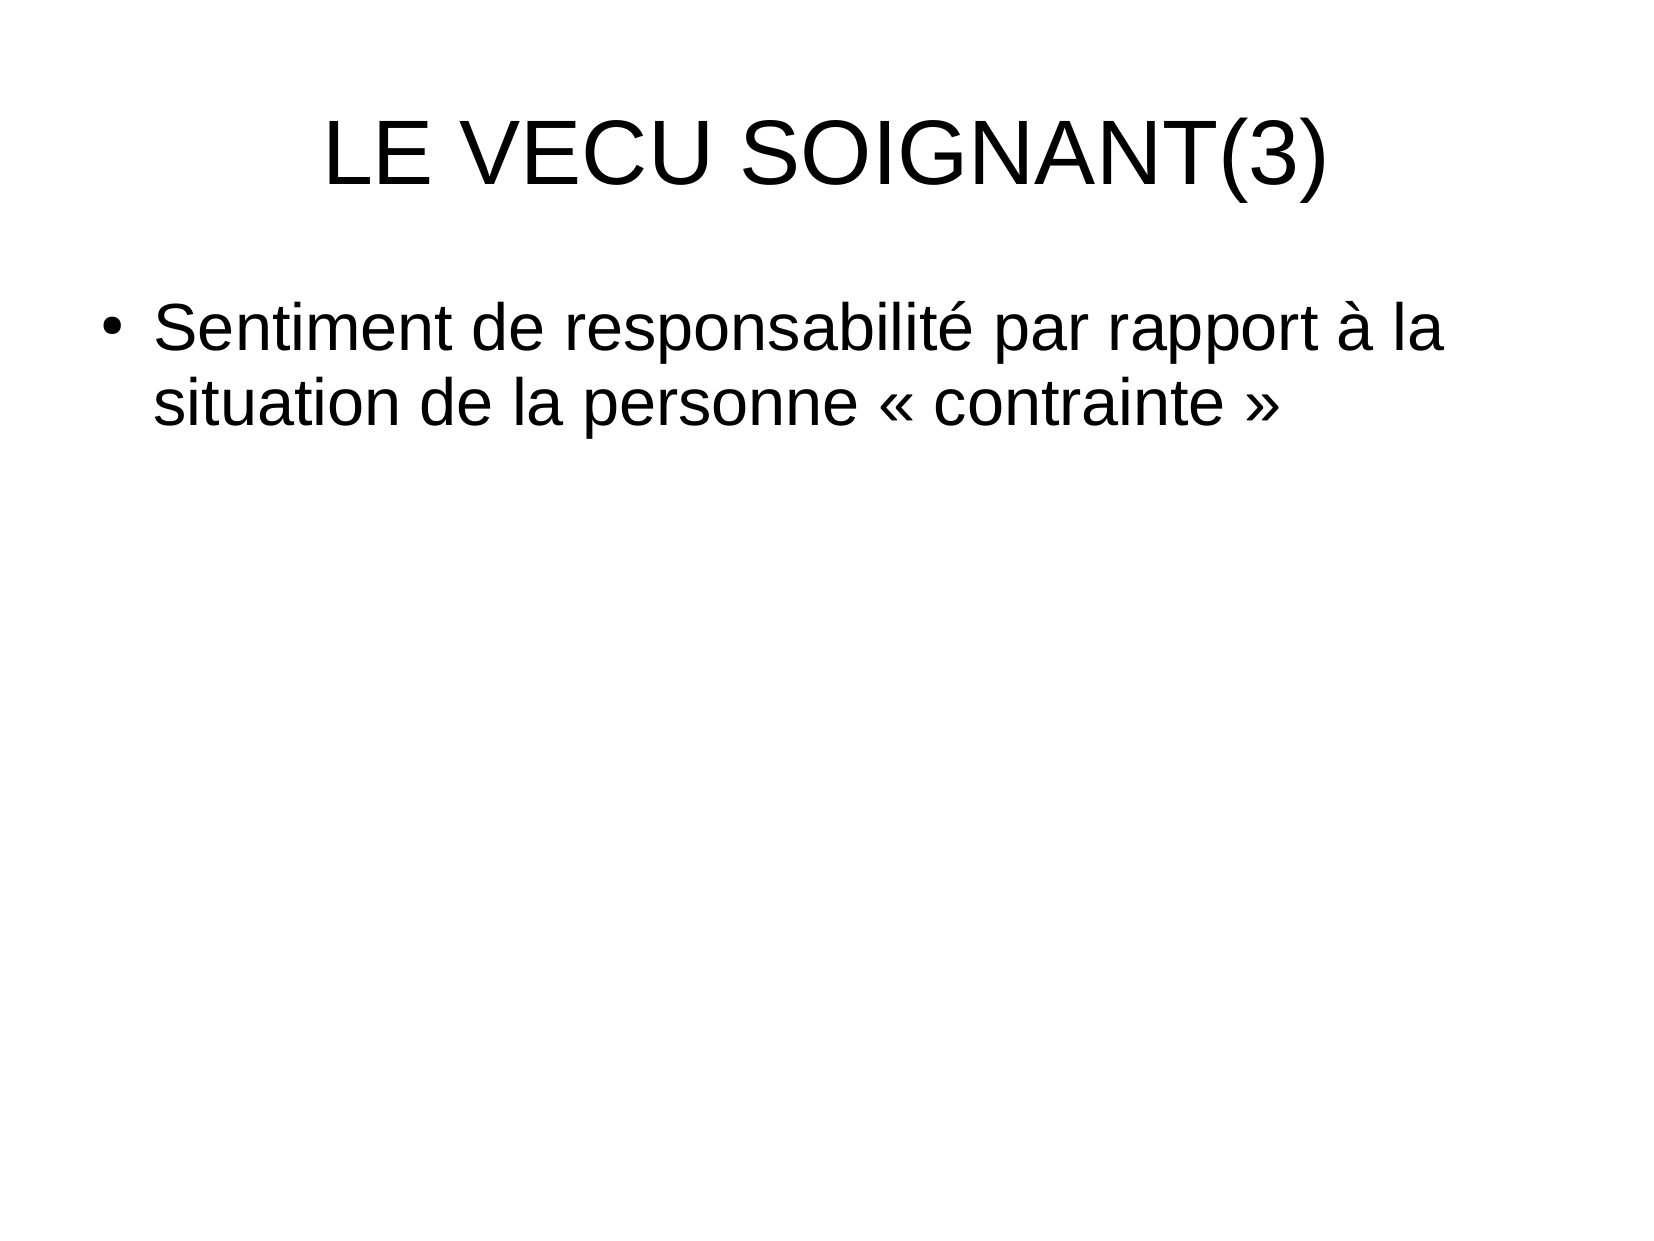

# LE VECU SOIGNANT(3)
Sentiment de responsabilité par rapport à la situation de la personne « contrainte »